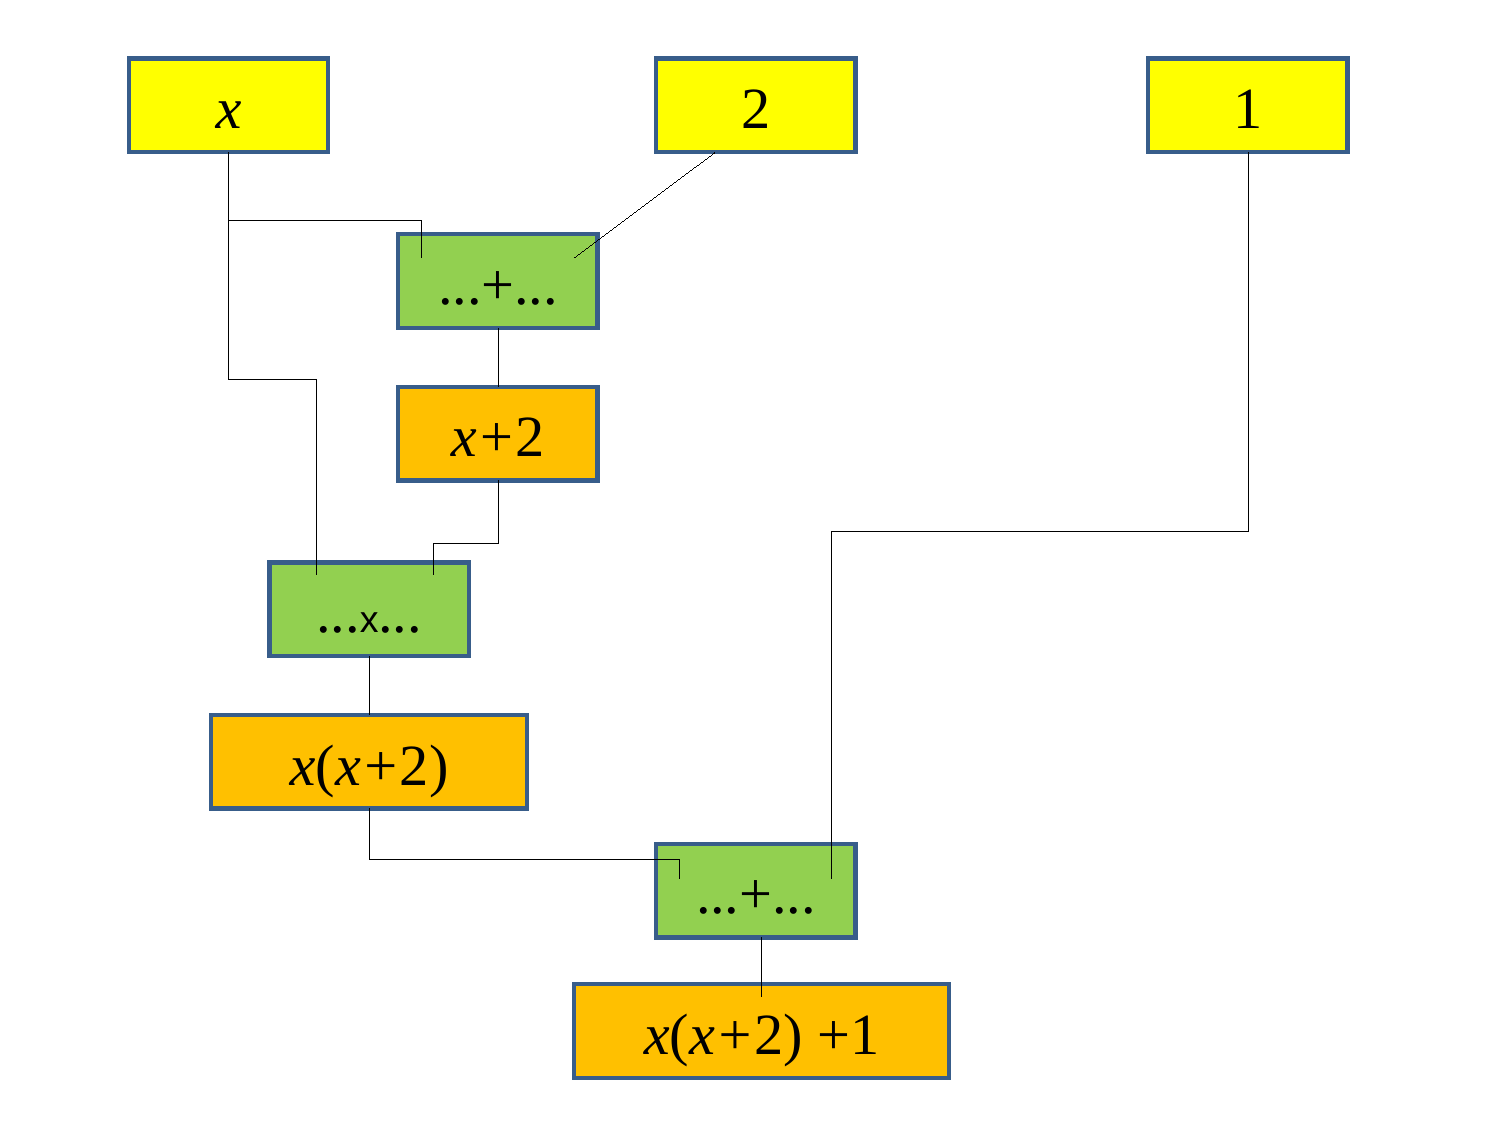

x
2
1
...+...
x+2
...x...
x(x+2)
...+...
x(x+2) +1